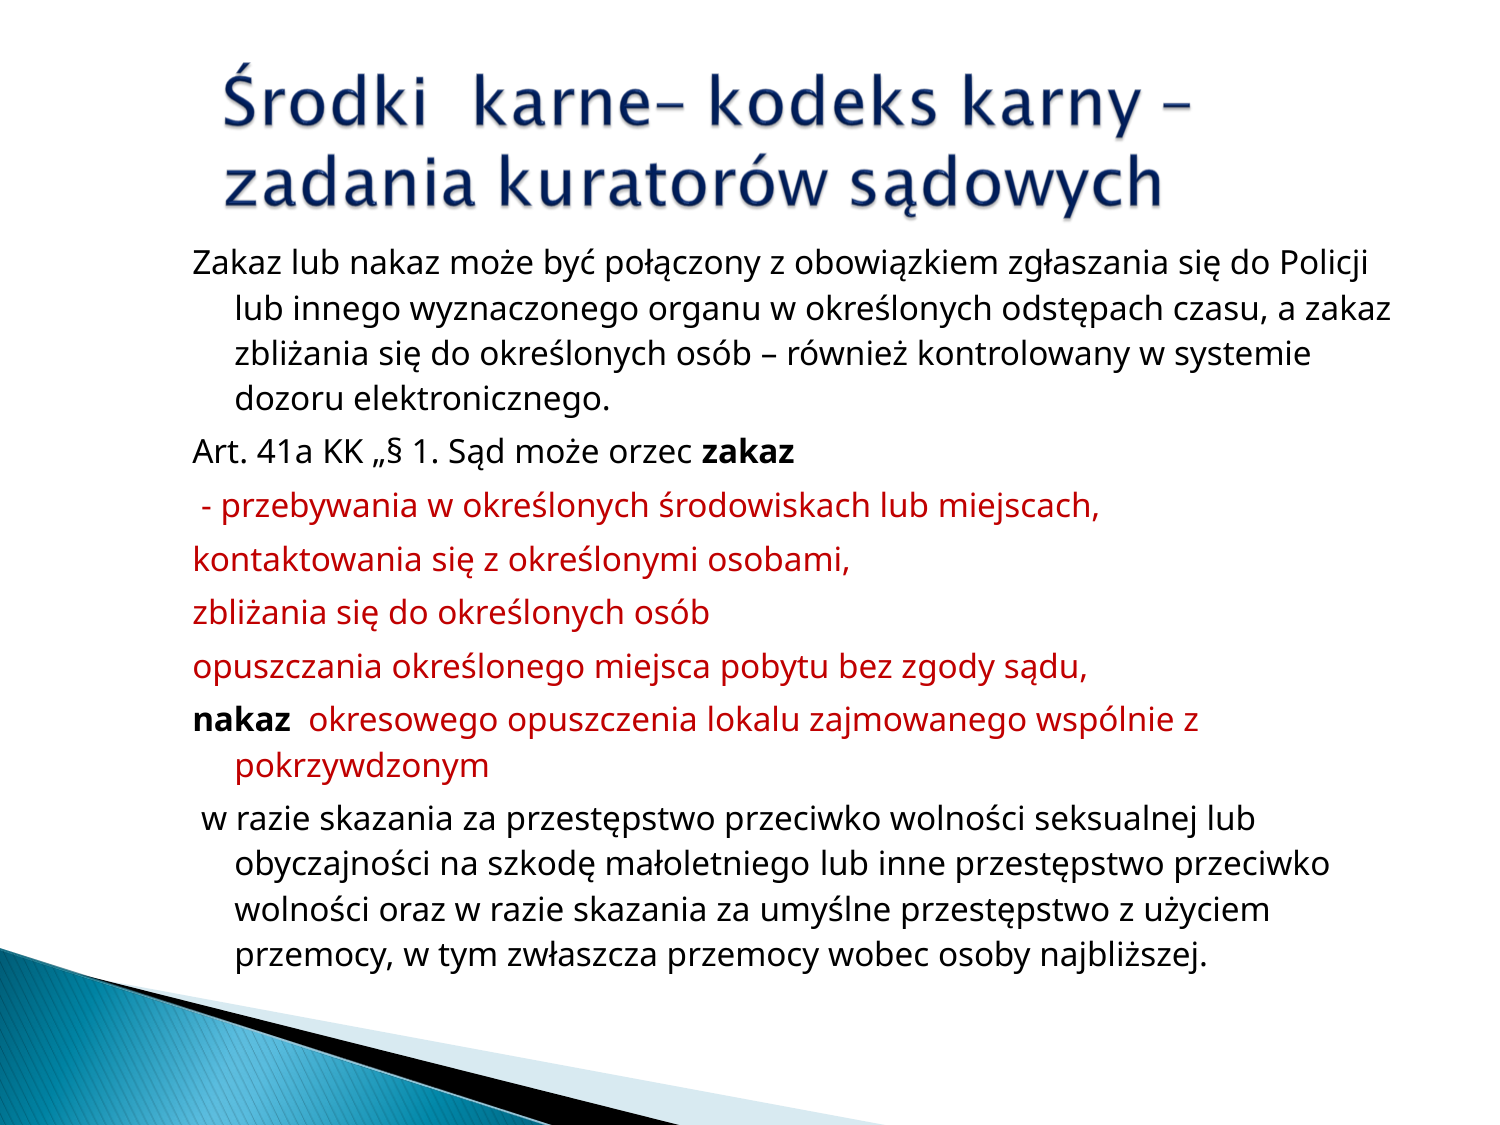

# Zakaz lub nakaz może być połączony z obowiązkiem zgłaszania się do Policji lub innego wyznaczonego organu w określonych odstępach czasu, a zakaz zbliżania się do określonych osób – również kontrolowany w systemie dozoru elektronicznego.
Art. 41a KK „§ 1. Sąd może orzec zakaz
 - przebywania w określonych środowiskach lub miejscach,
kontaktowania się z określonymi osobami,
zbliżania się do określonych osób
opuszczania określonego miejsca pobytu bez zgody sądu,
nakaz okresowego opuszczenia lokalu zajmowanego wspólnie z pokrzywdzonym
 w razie skazania za przestępstwo przeciwko wolności seksualnej lub obyczajności na szkodę małoletniego lub inne przestępstwo przeciwko wolności oraz w razie skazania za umyślne przestępstwo z użyciem przemocy, w tym zwłaszcza przemocy wobec osoby najbliższej.